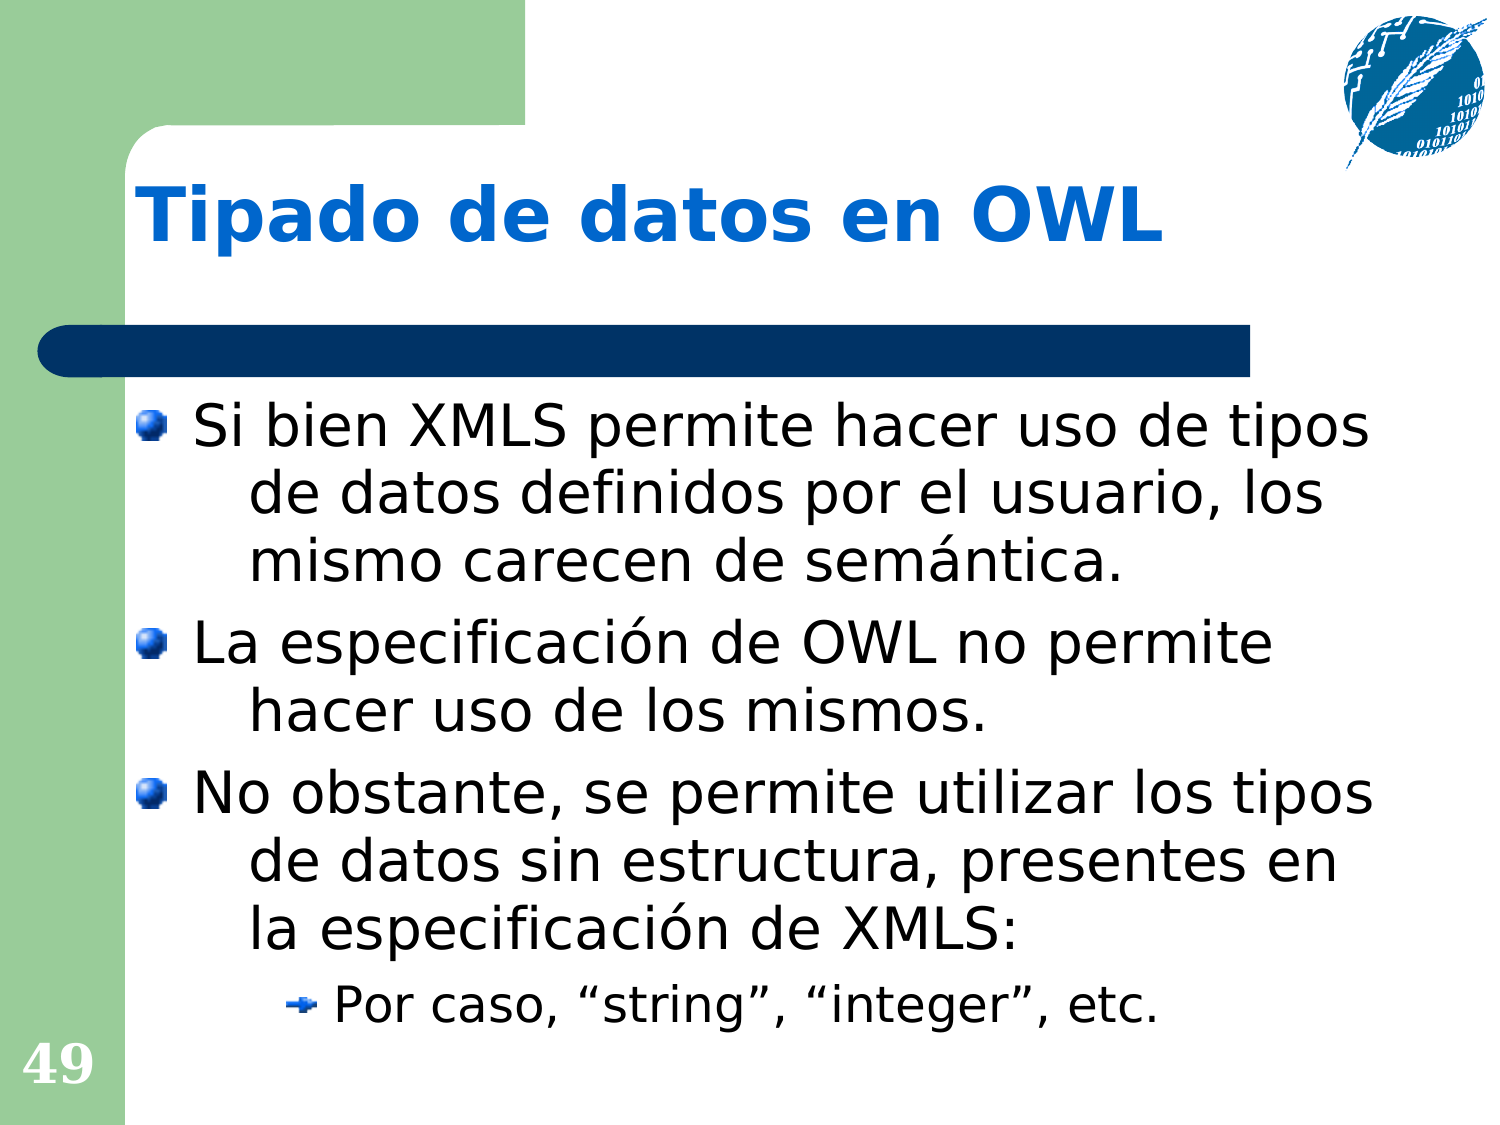

# Tipado de datos en OWL
Si bien XMLS permite hacer uso de tipos de datos definidos por el usuario, los mismo carecen de semántica.
La especificación de OWL no permite hacer uso de los mismos.
No obstante, se permite utilizar los tipos de datos sin estructura, presentes en la especificación de XMLS:
Por caso, “string”, “integer”, etc.
49